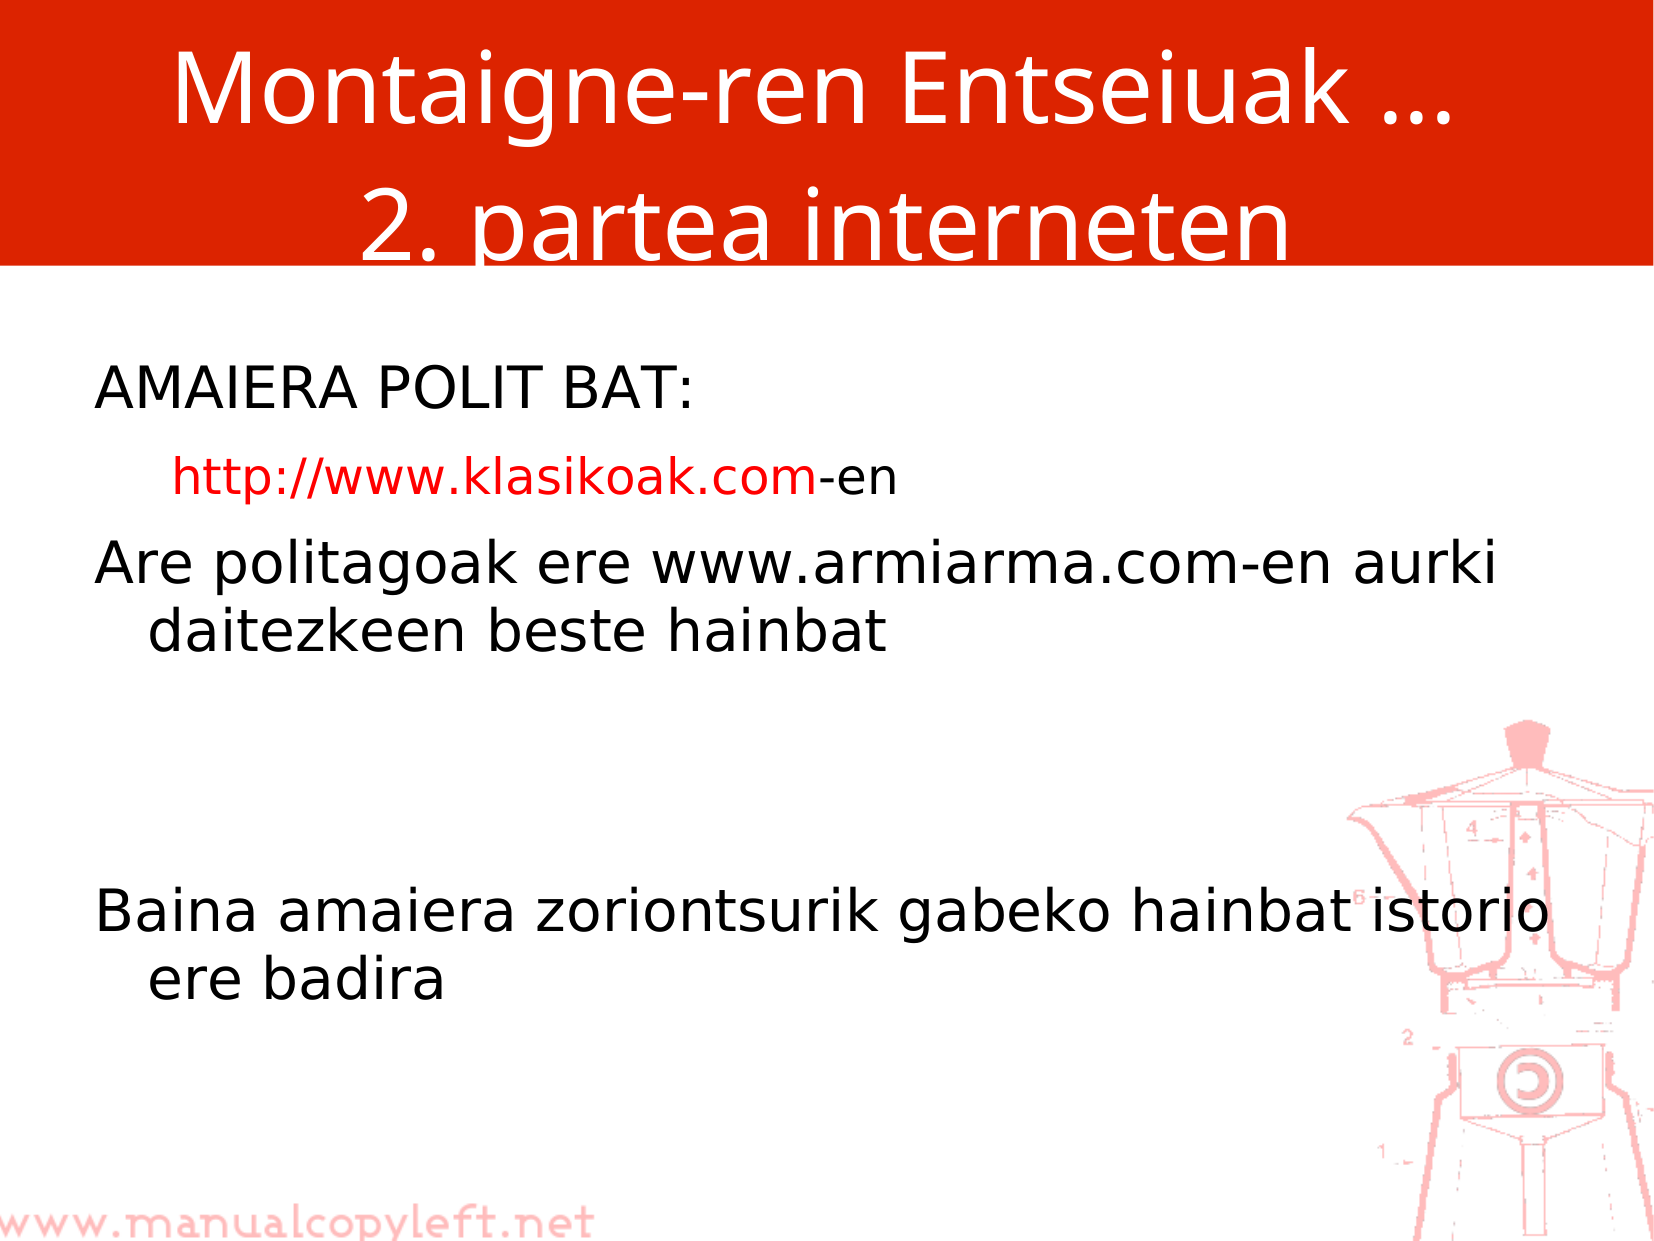

# Montaigne-ren Entseiuak ... 2. partea interneten
AMAIERA POLIT BAT:
http://www.klasikoak.com-en
Are politagoak ere www.armiarma.com-en aurki daitezkeen beste hainbat
Baina amaiera zoriontsurik gabeko hainbat istorio ere badira